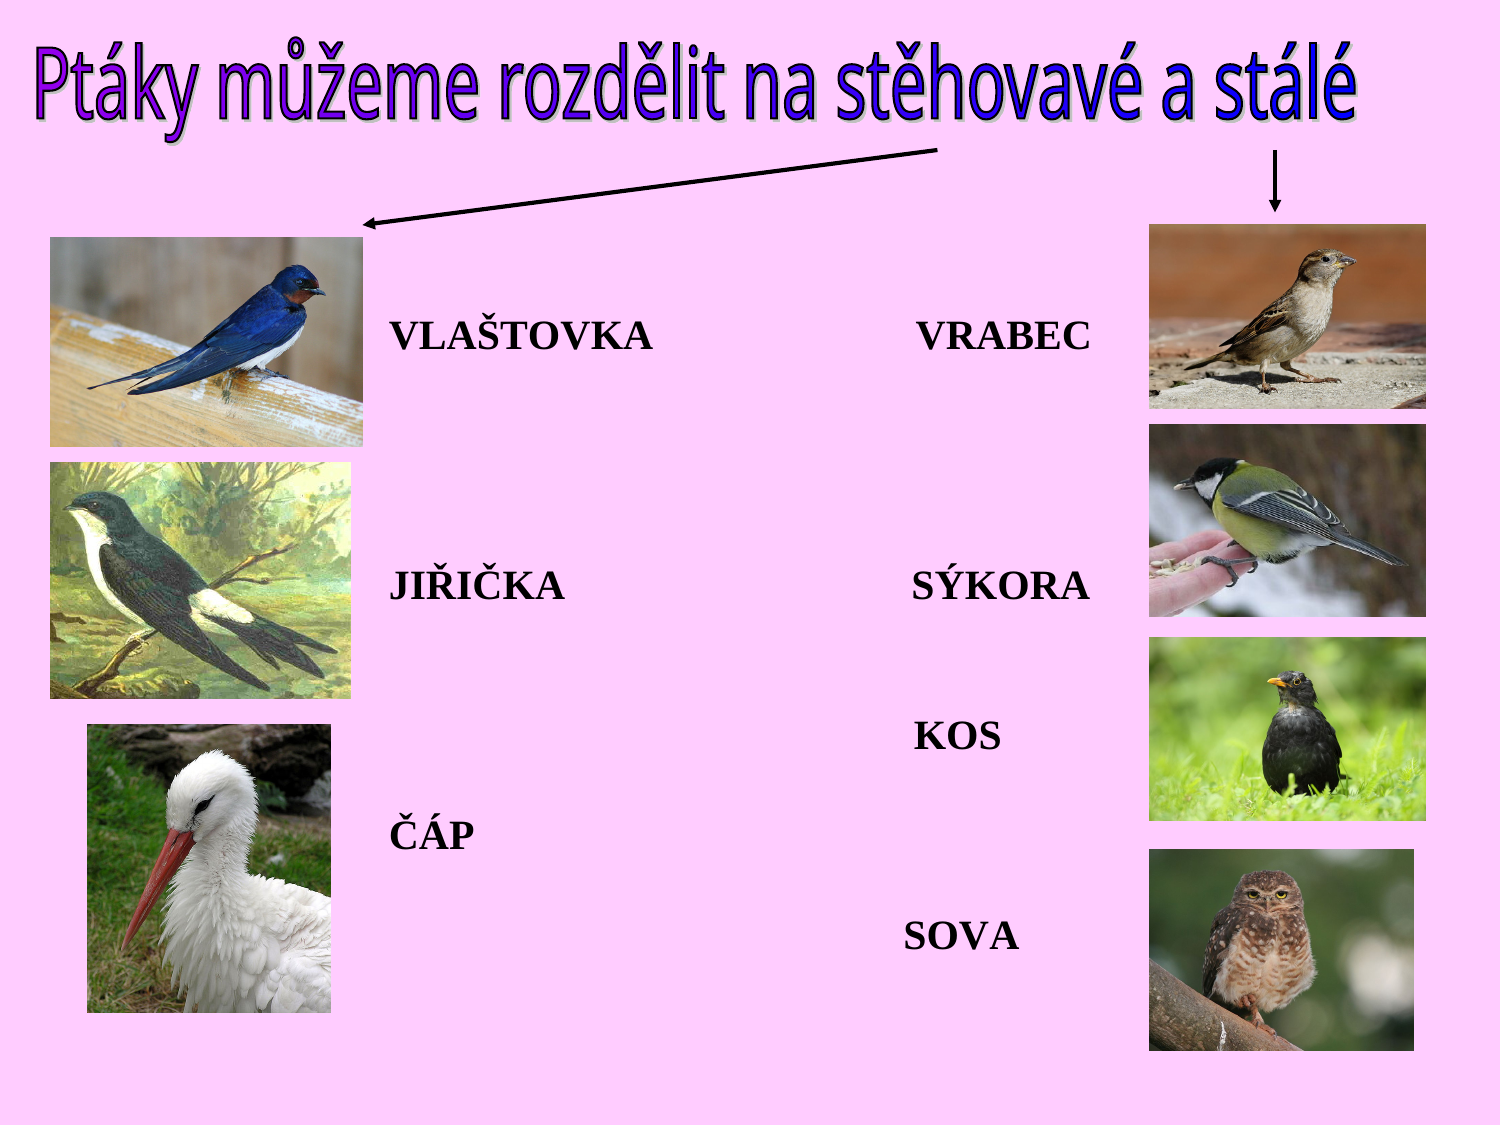

Ptáky můžeme rozdělit na stěhovavé a stálé
VLAŠTOVKA VRABEC
JIŘIČKA SÝKORA
 KOS
ČÁP
 SOVA